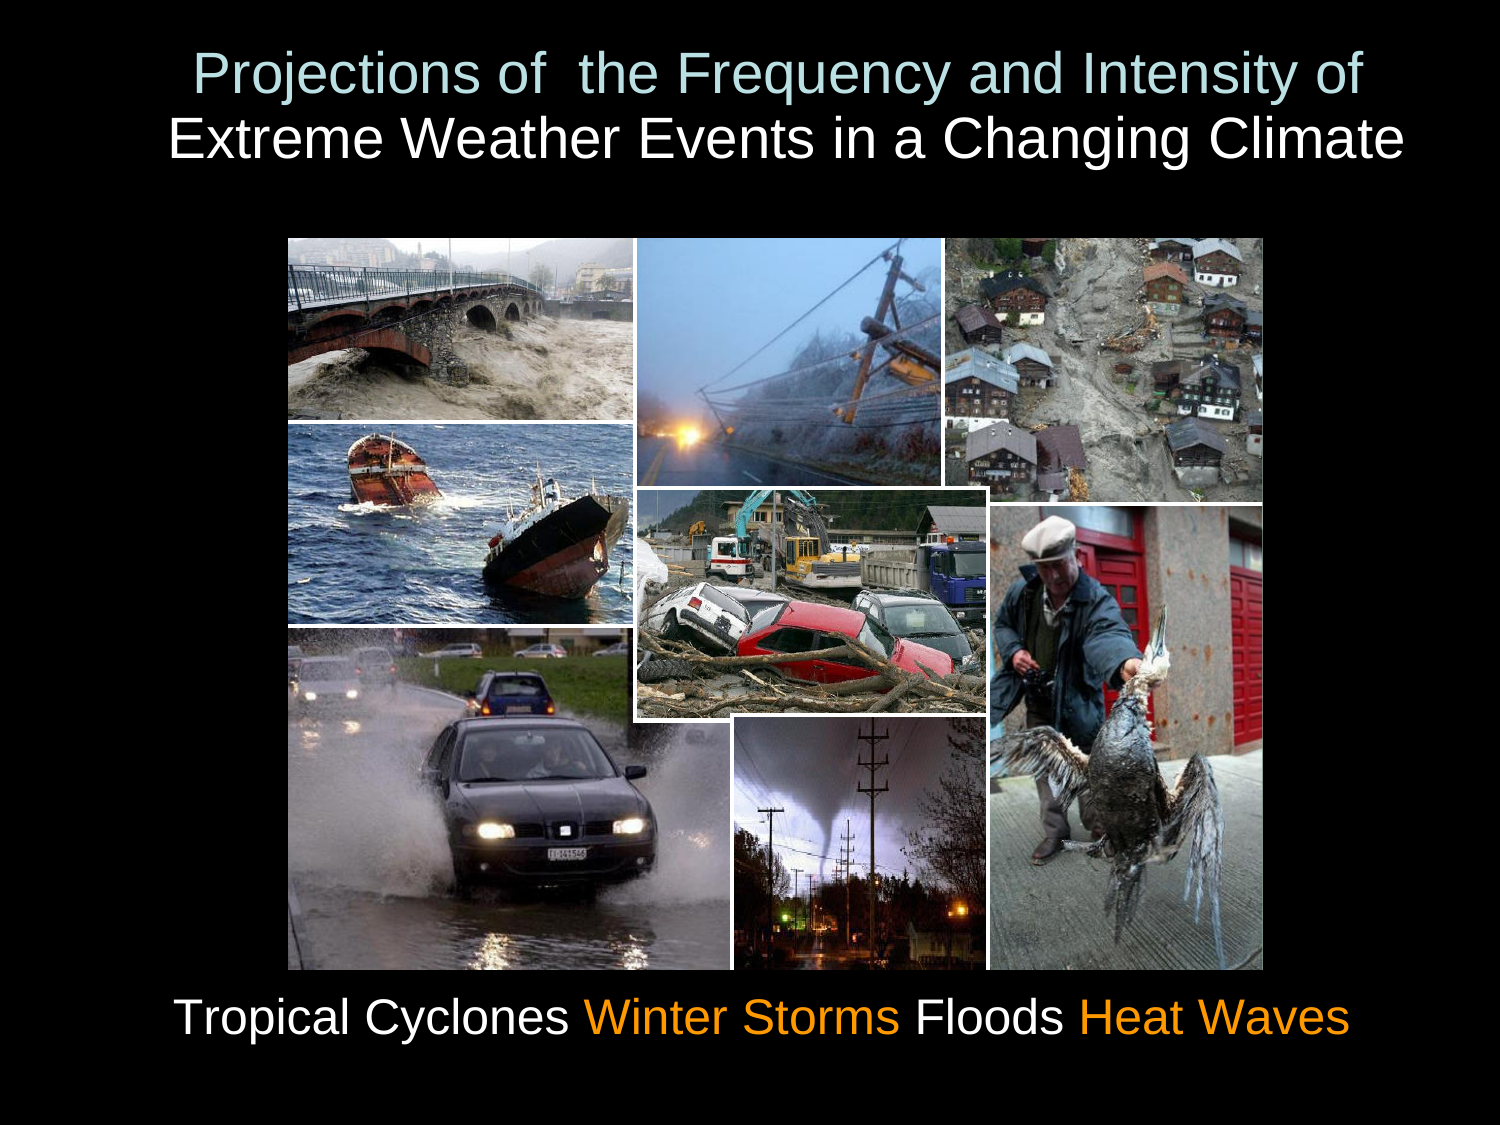

# Projections of the Frequency and Intensity of Extreme Weather Events in a Changing Climate
Tropical Cyclones Winter Storms Floods Heat Waves